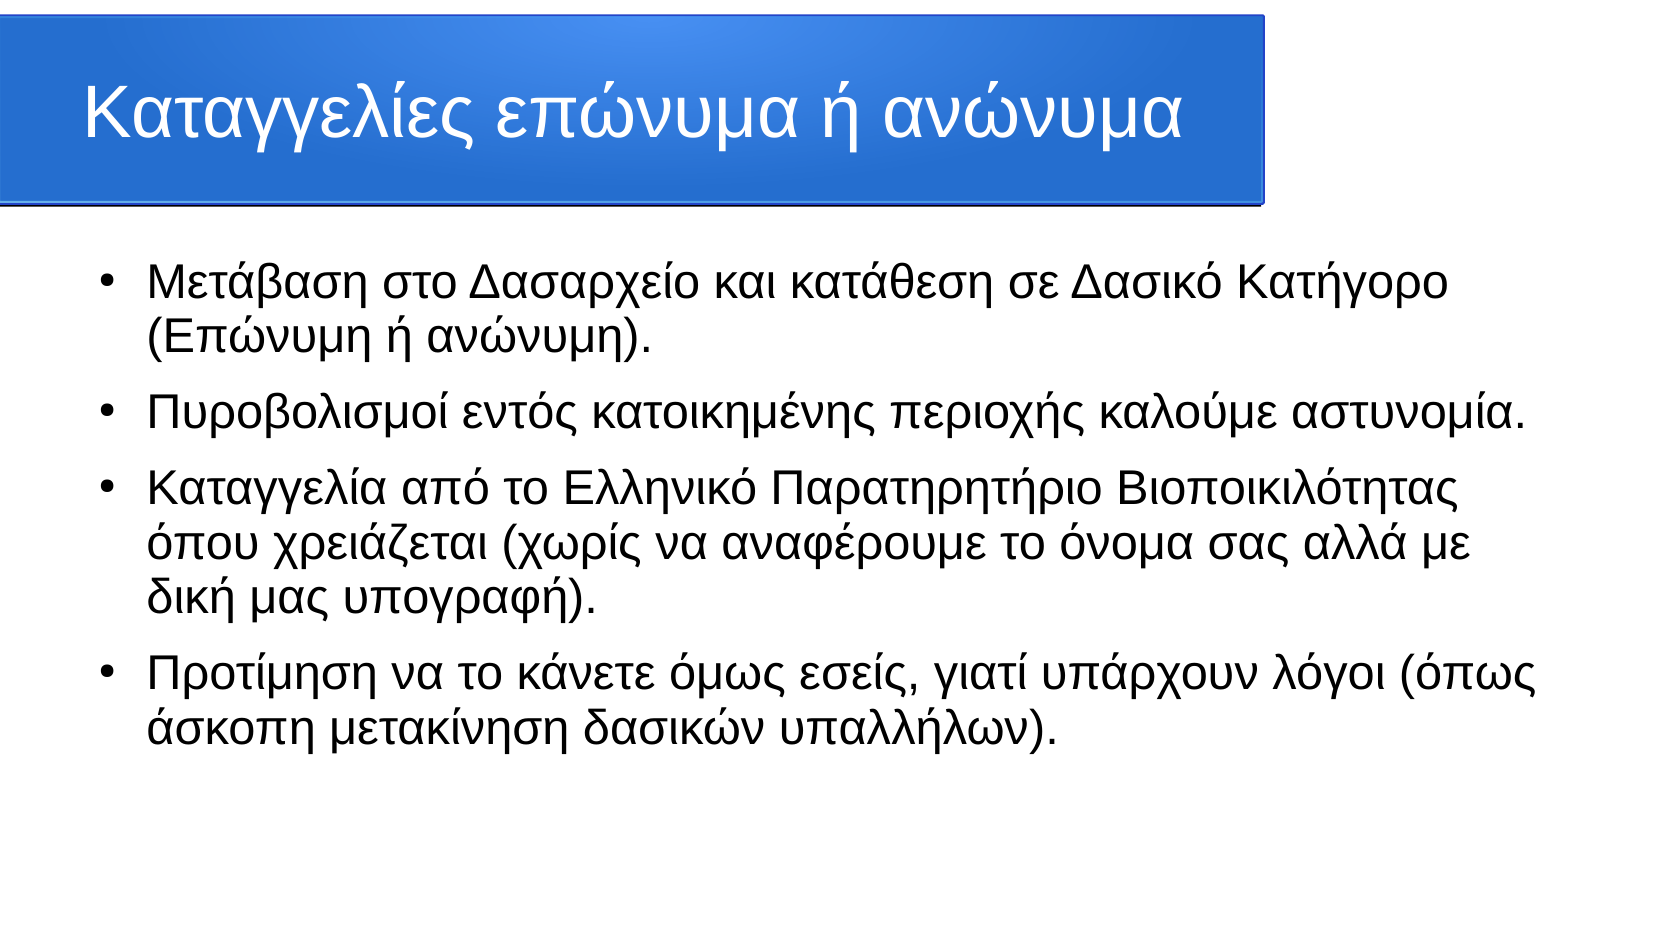

# Καταγγελίες επώνυμα ή ανώνυμα
Μετάβαση στο Δασαρχείο και κατάθεση σε Δασικό Κατήγορο (Επώνυμη ή ανώνυμη).
Πυροβολισμοί εντός κατοικημένης περιοχής καλούμε αστυνομία.
Καταγγελία από το Ελληνικό Παρατηρητήριο Βιοποικιλότητας όπου χρειάζεται (χωρίς να αναφέρουμε το όνομα σας αλλά με δική μας υπογραφή).
Προτίμηση να το κάνετε όμως εσείς, γιατί υπάρχουν λόγοι (όπως άσκοπη μετακίνηση δασικών υπαλλήλων).